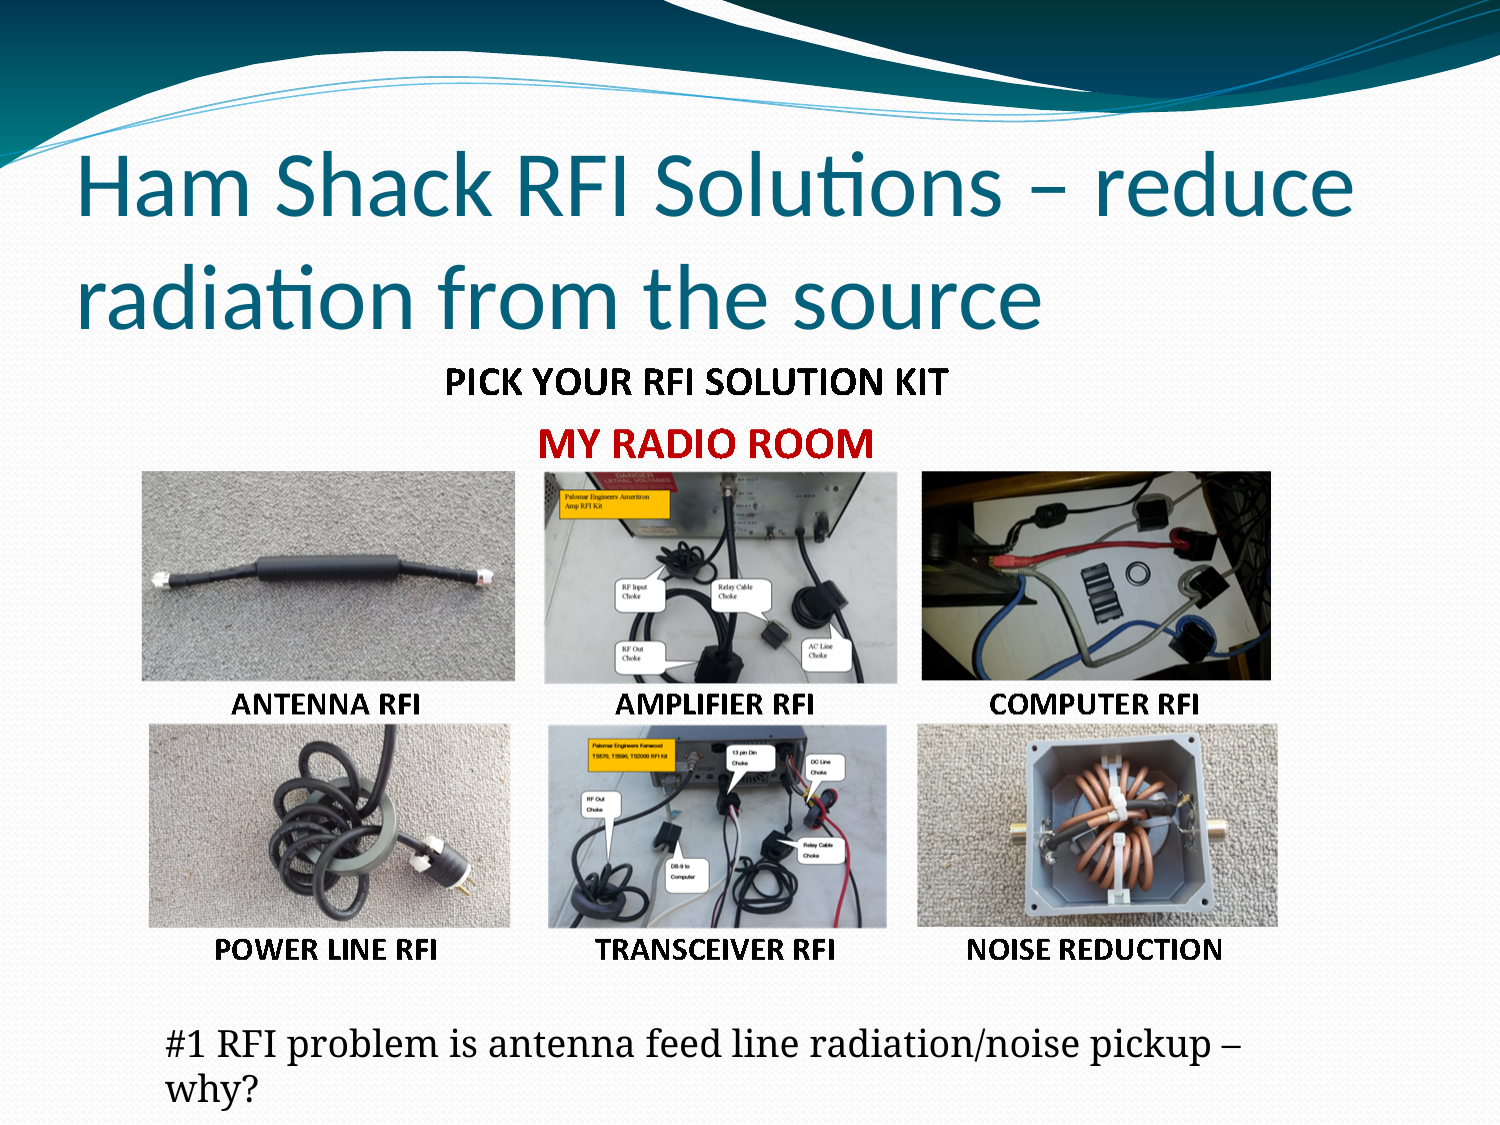

# Ham Shack RFI Solutions – reduce radiation from the source
#1 RFI problem is antenna feed line radiation/noise pickup –why?